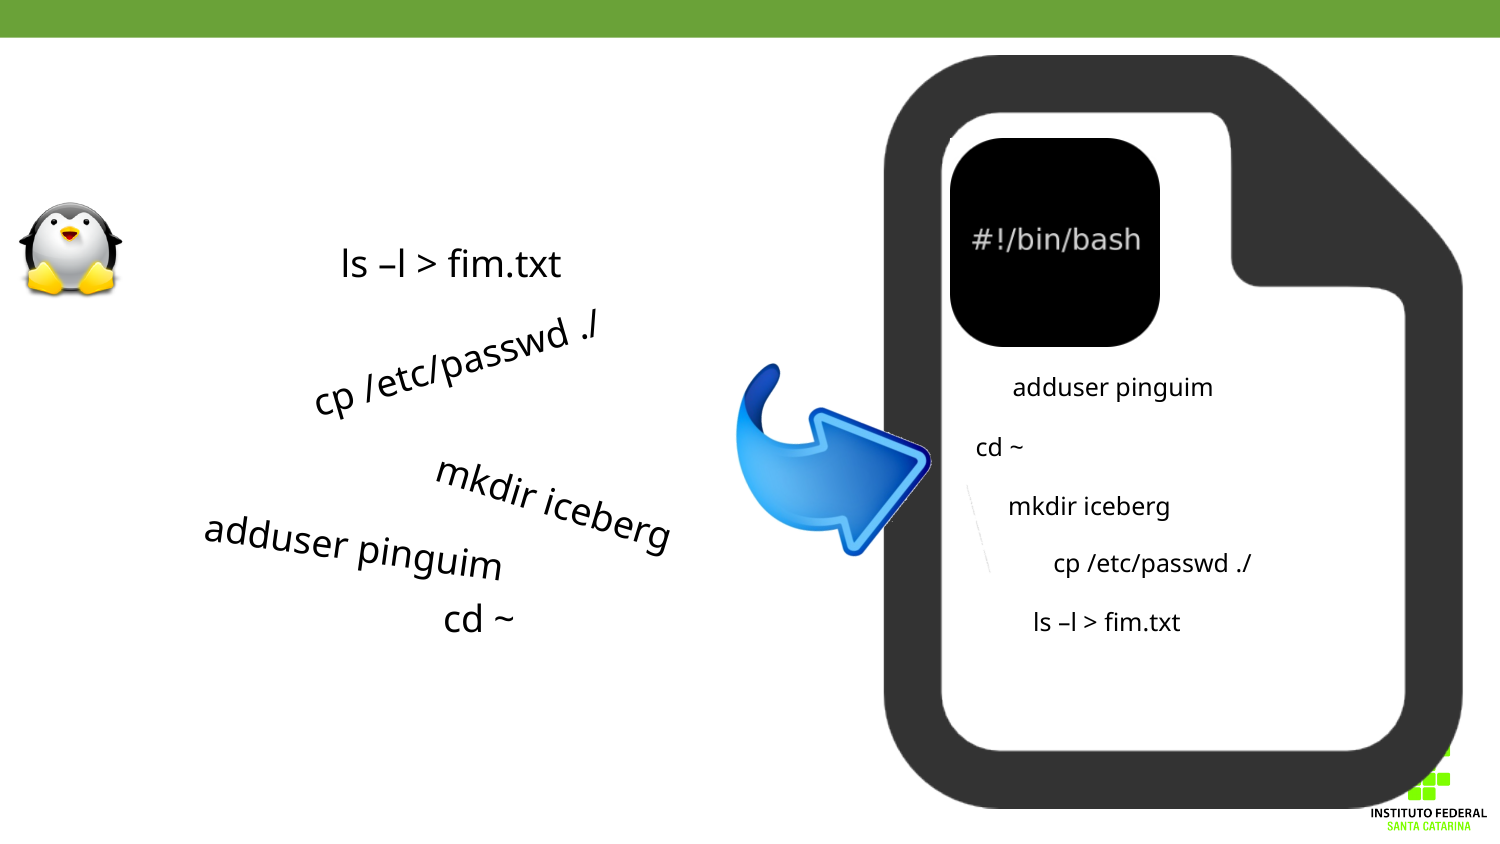

ls –l > fim.txt
cp /etc/passwd ./
adduser pinguim
cd ~
mkdir iceberg
mkdir iceberg
adduser pinguim
cp /etc/passwd ./
cd ~
ls –l > fim.txt